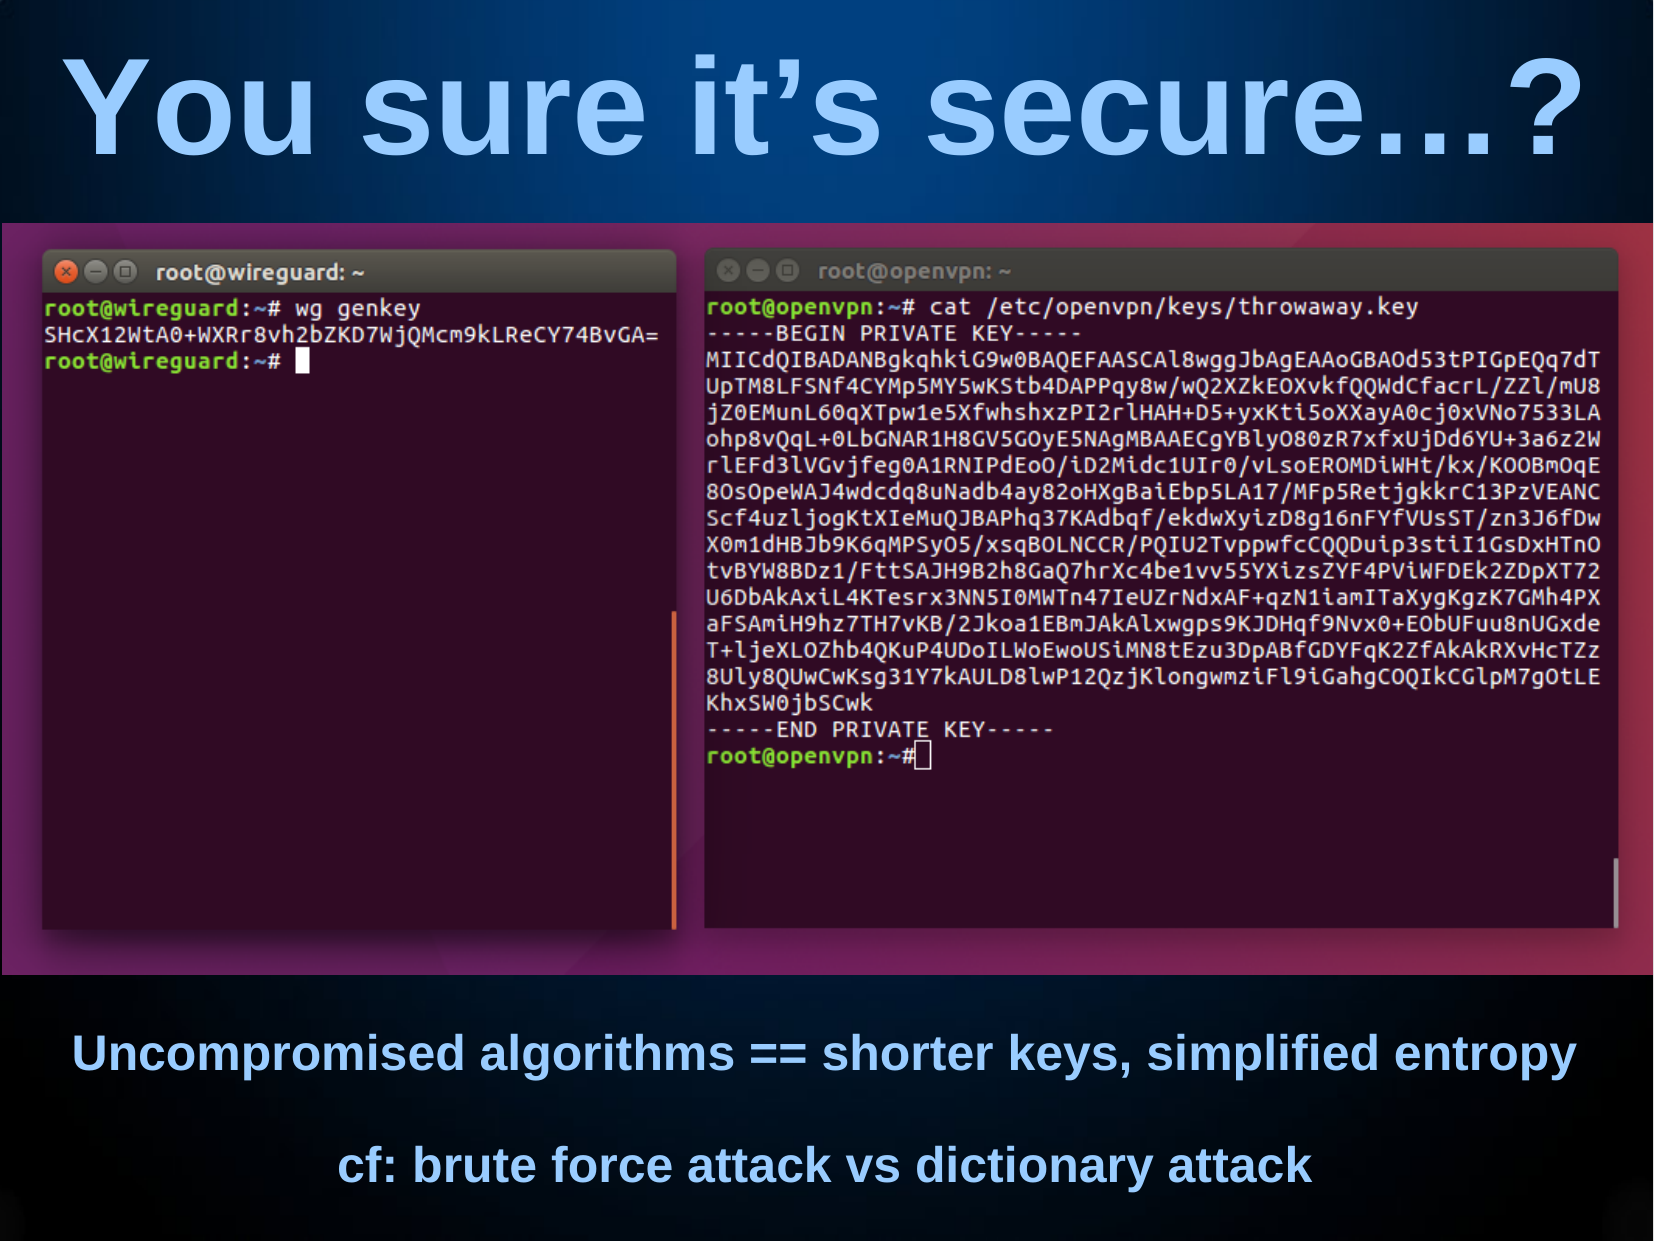

# You sure it’s secure…?
Uncompromised algorithms == shorter keys, simplified entropy
cf: brute force attack vs dictionary attack